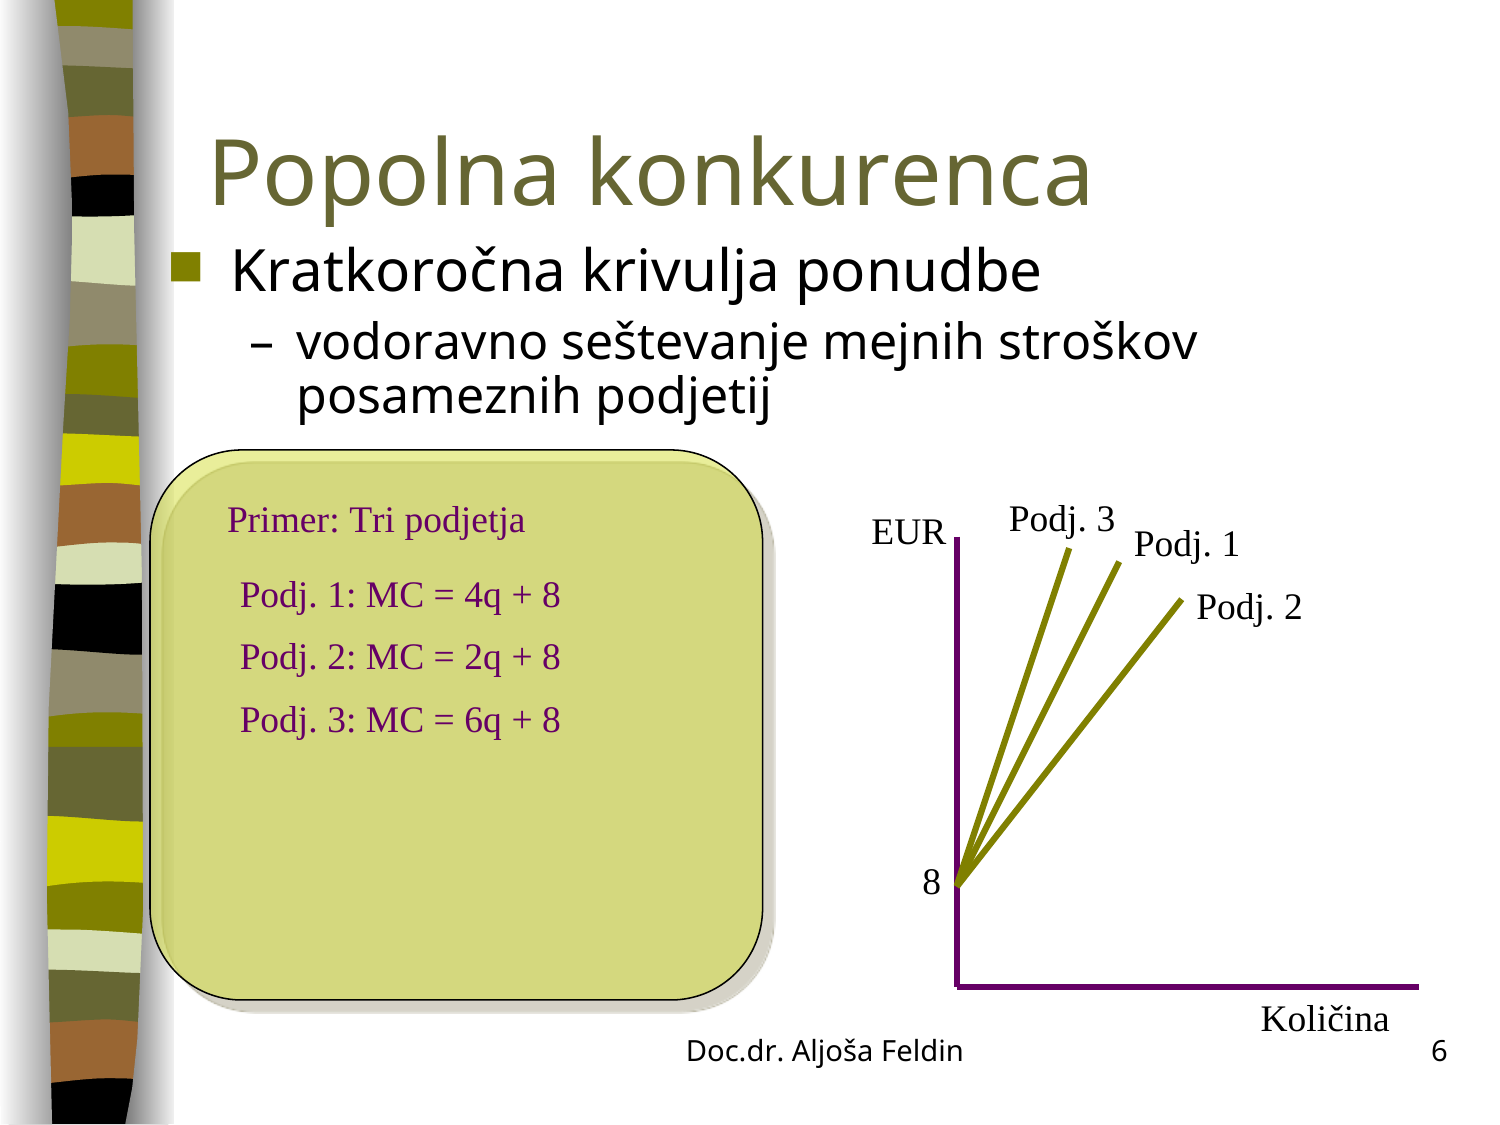

Popolna konkurenca
# Kratkoročna krivulja ponudbe
vodoravno seštevanje mejnih stroškov posameznih podjetij
Podj. 3
Primer: Tri podjetja
EUR
Podj. 1
Podj. 1: MC = 4q + 8
Podj. 2
Podj. 2: MC = 2q + 8
Podj. 3: MC = 6q + 8
8
Količina
Doc.dr. Aljoša Feldin